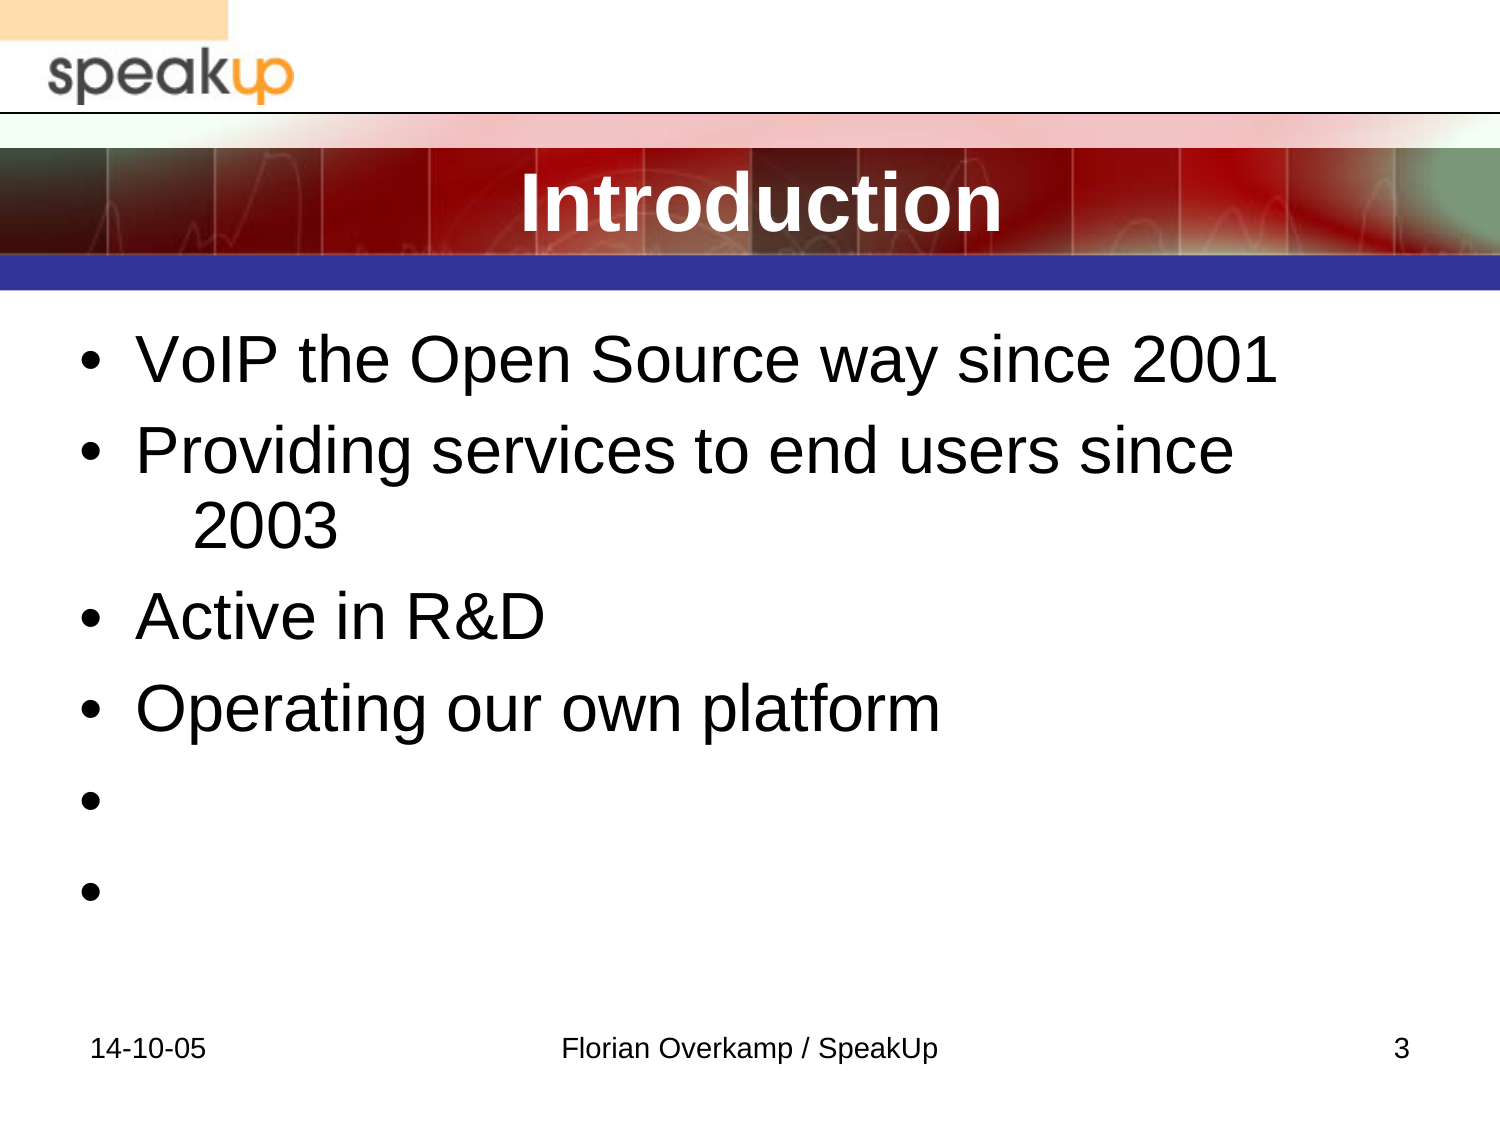

# Introduction
VoIP the Open Source way since 2001
Providing services to end users since 2003
Active in R&D
Operating our own platform
Florian Overkamp / SpeakUp
3